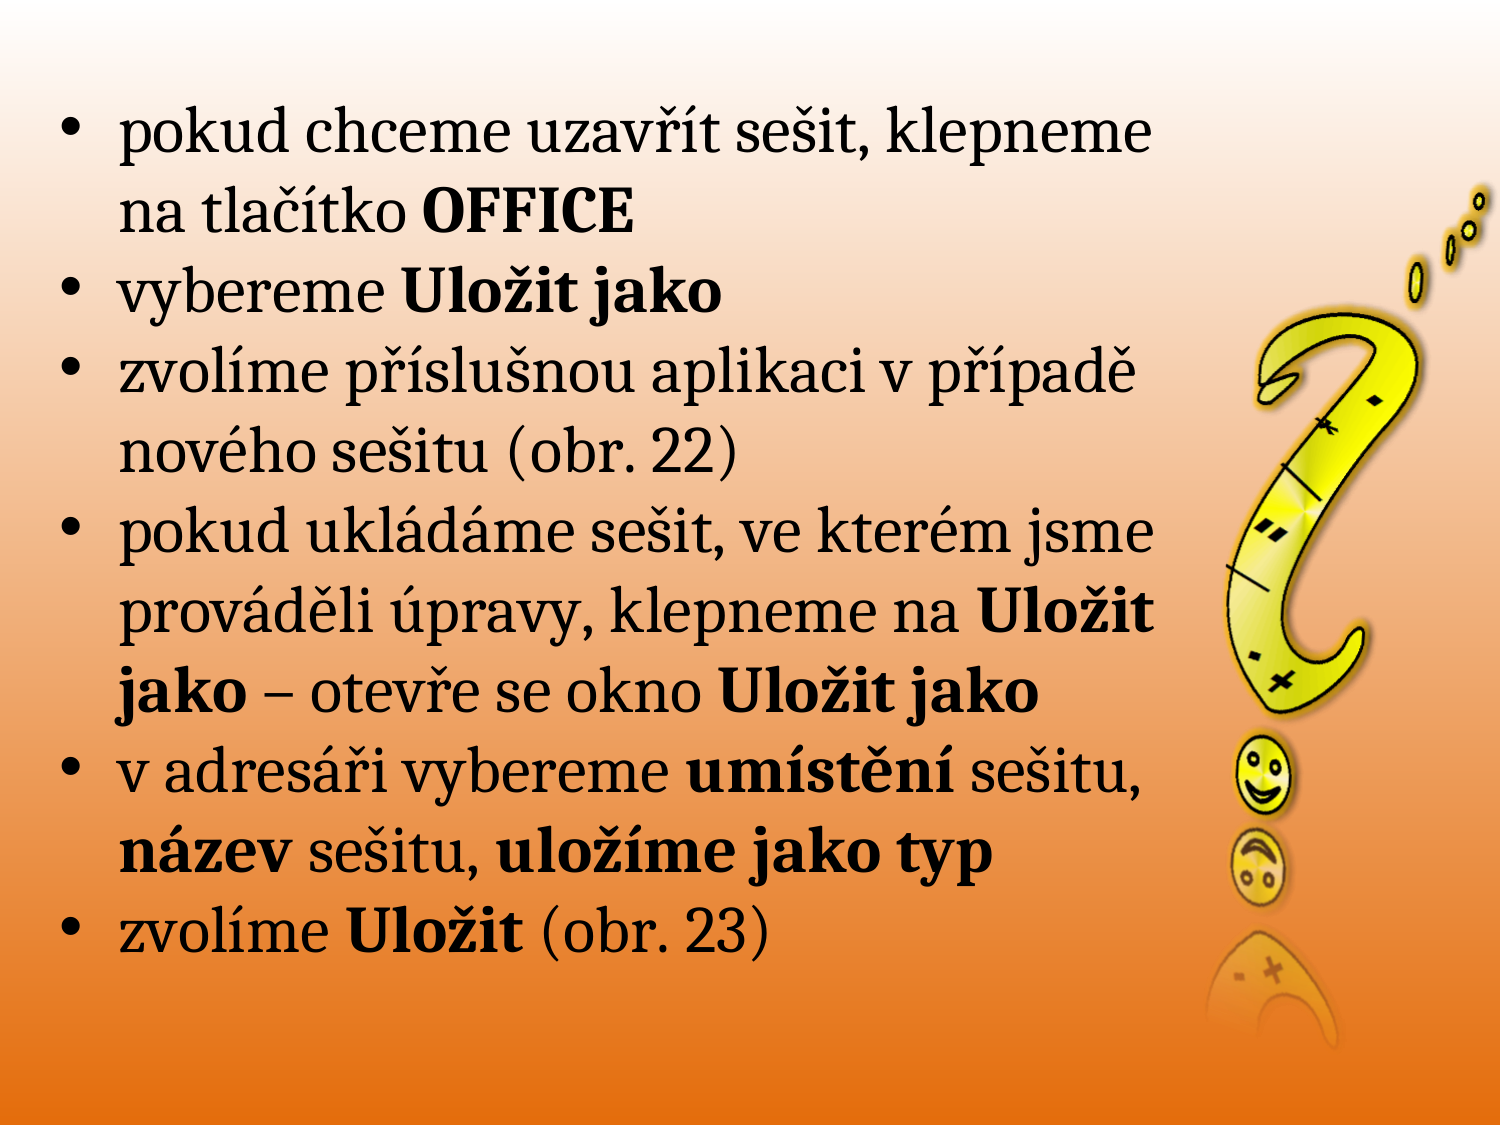

pokud chceme uzavřít sešit, klepneme na tlačítko OFFICE
vybereme Uložit jako
zvolíme příslušnou aplikaci v případě nového sešitu (obr. 22)
pokud ukládáme sešit, ve kterém jsme prováděli úpravy, klepneme na Uložit jako – otevře se okno Uložit jako
v adresáři vybereme umístění sešitu, název sešitu, uložíme jako typ
zvolíme Uložit (obr. 23)